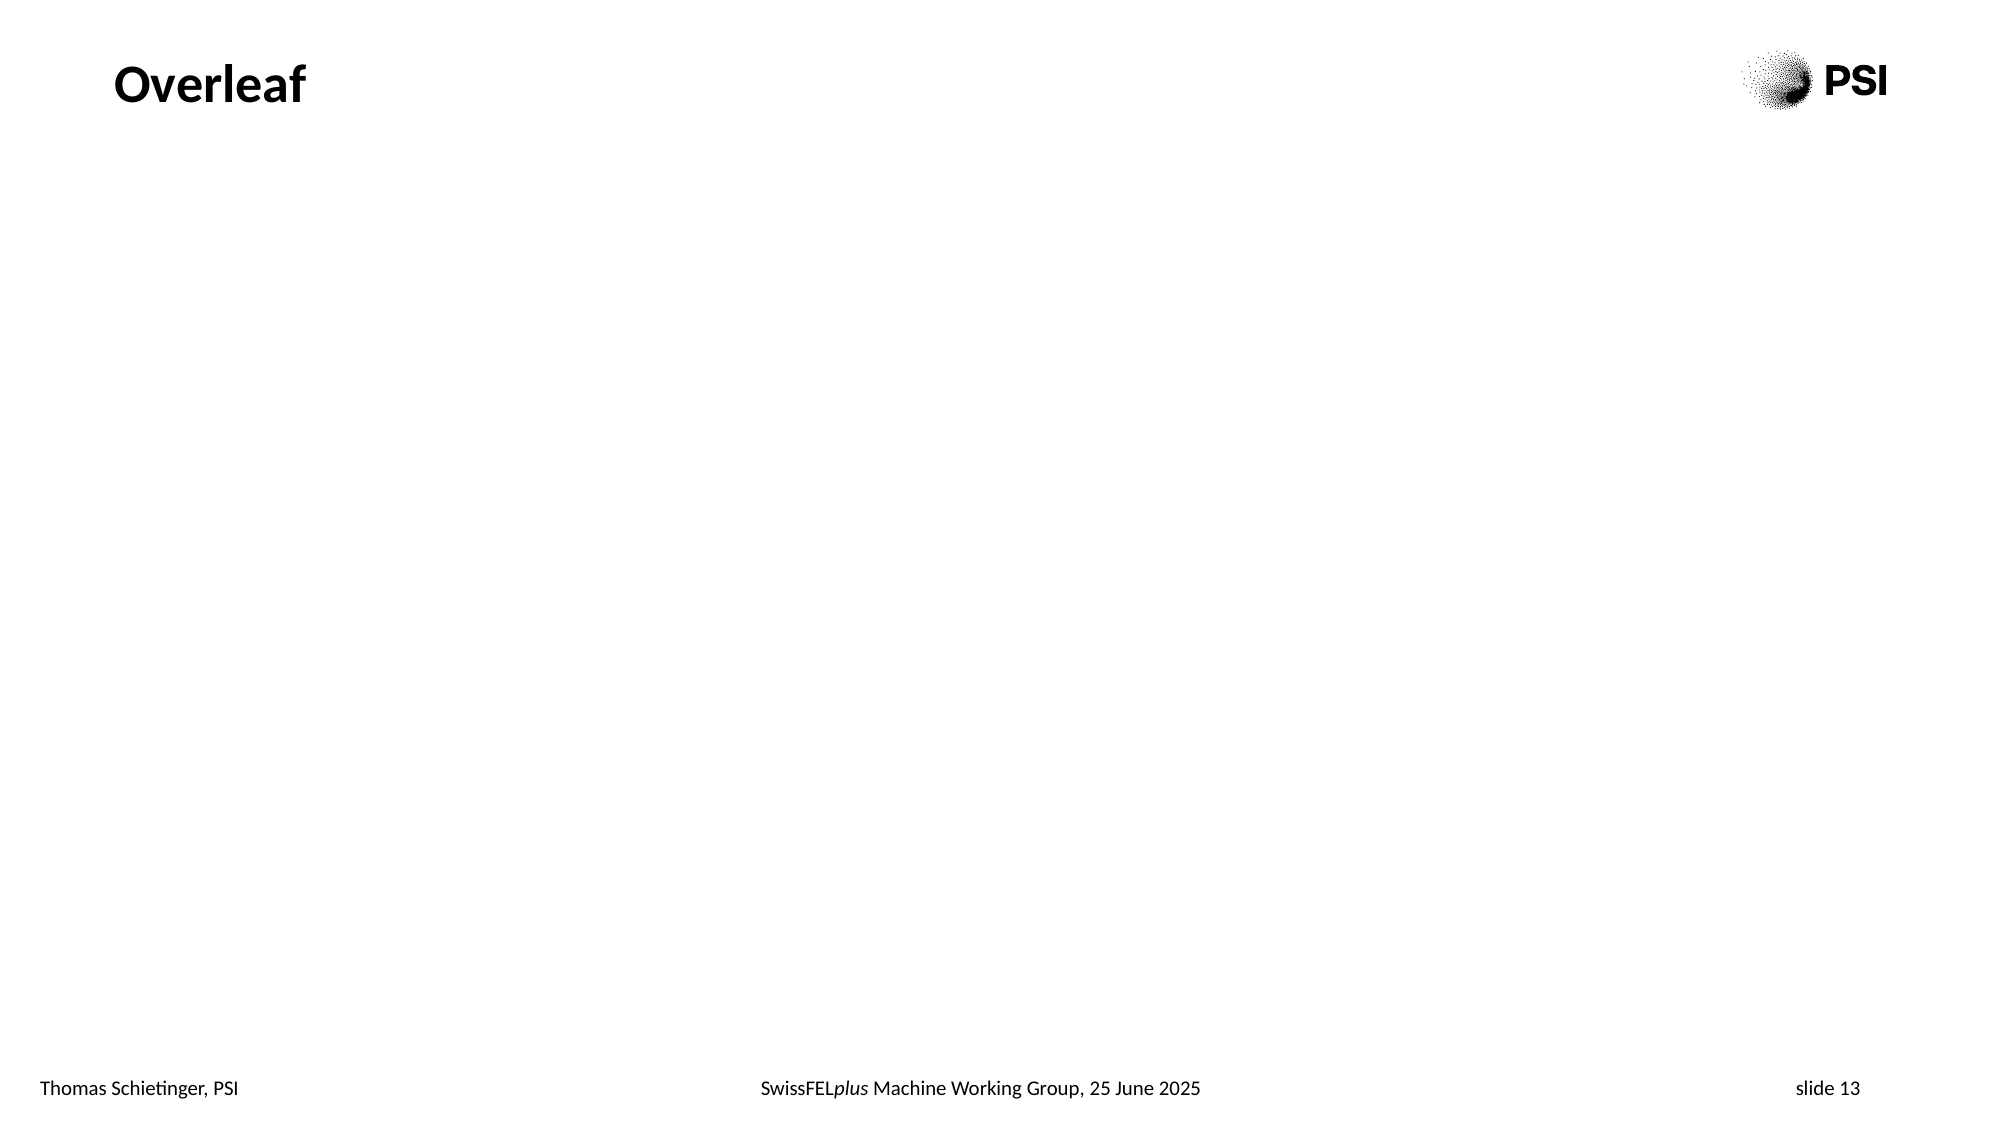

# Overleaf
PSI Center for Accelerator Science and Engineering
13